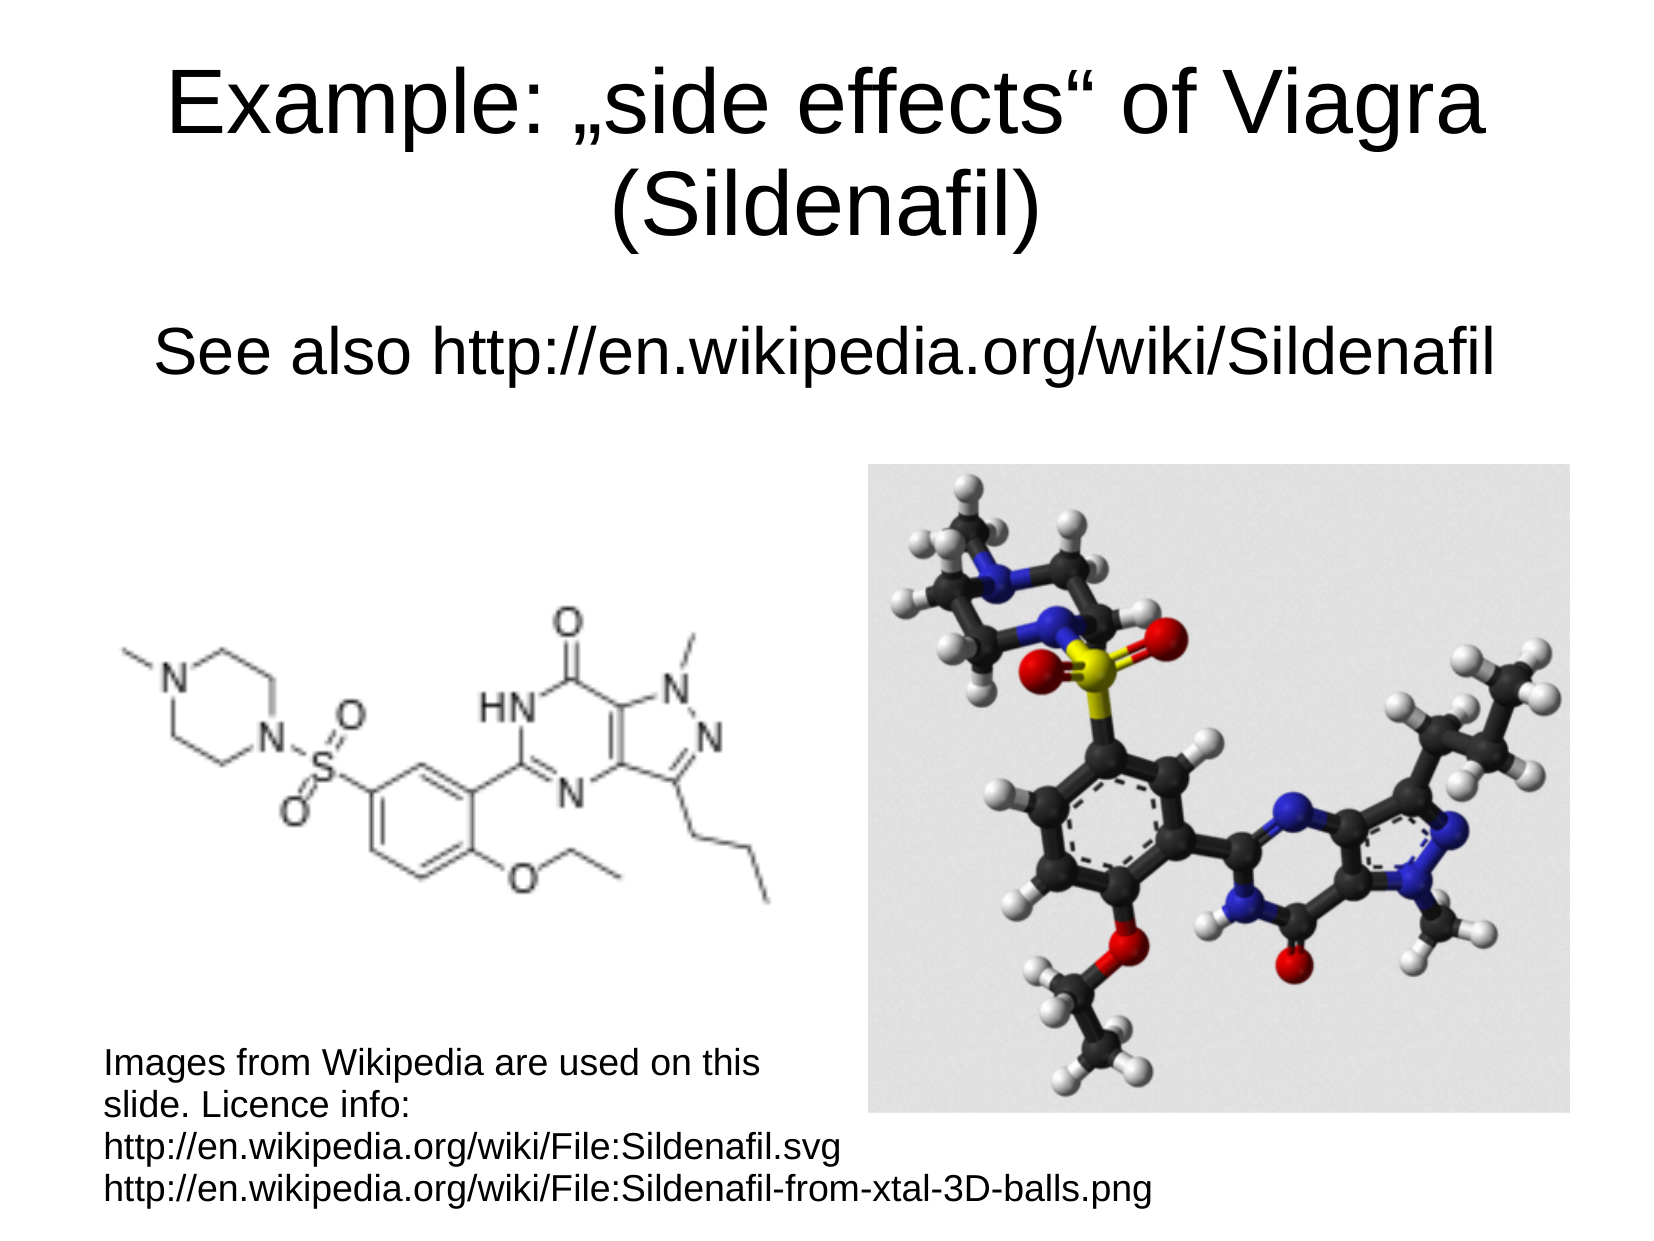

# Example: „side effects“ of Viagra (Sildenafil)
See also http://en.wikipedia.org/wiki/Sildenafil
Images from Wikipedia are used on this
slide. Licence info:
http://en.wikipedia.org/wiki/File:Sildenafil.svg
http://en.wikipedia.org/wiki/File:Sildenafil-from-xtal-3D-balls.png